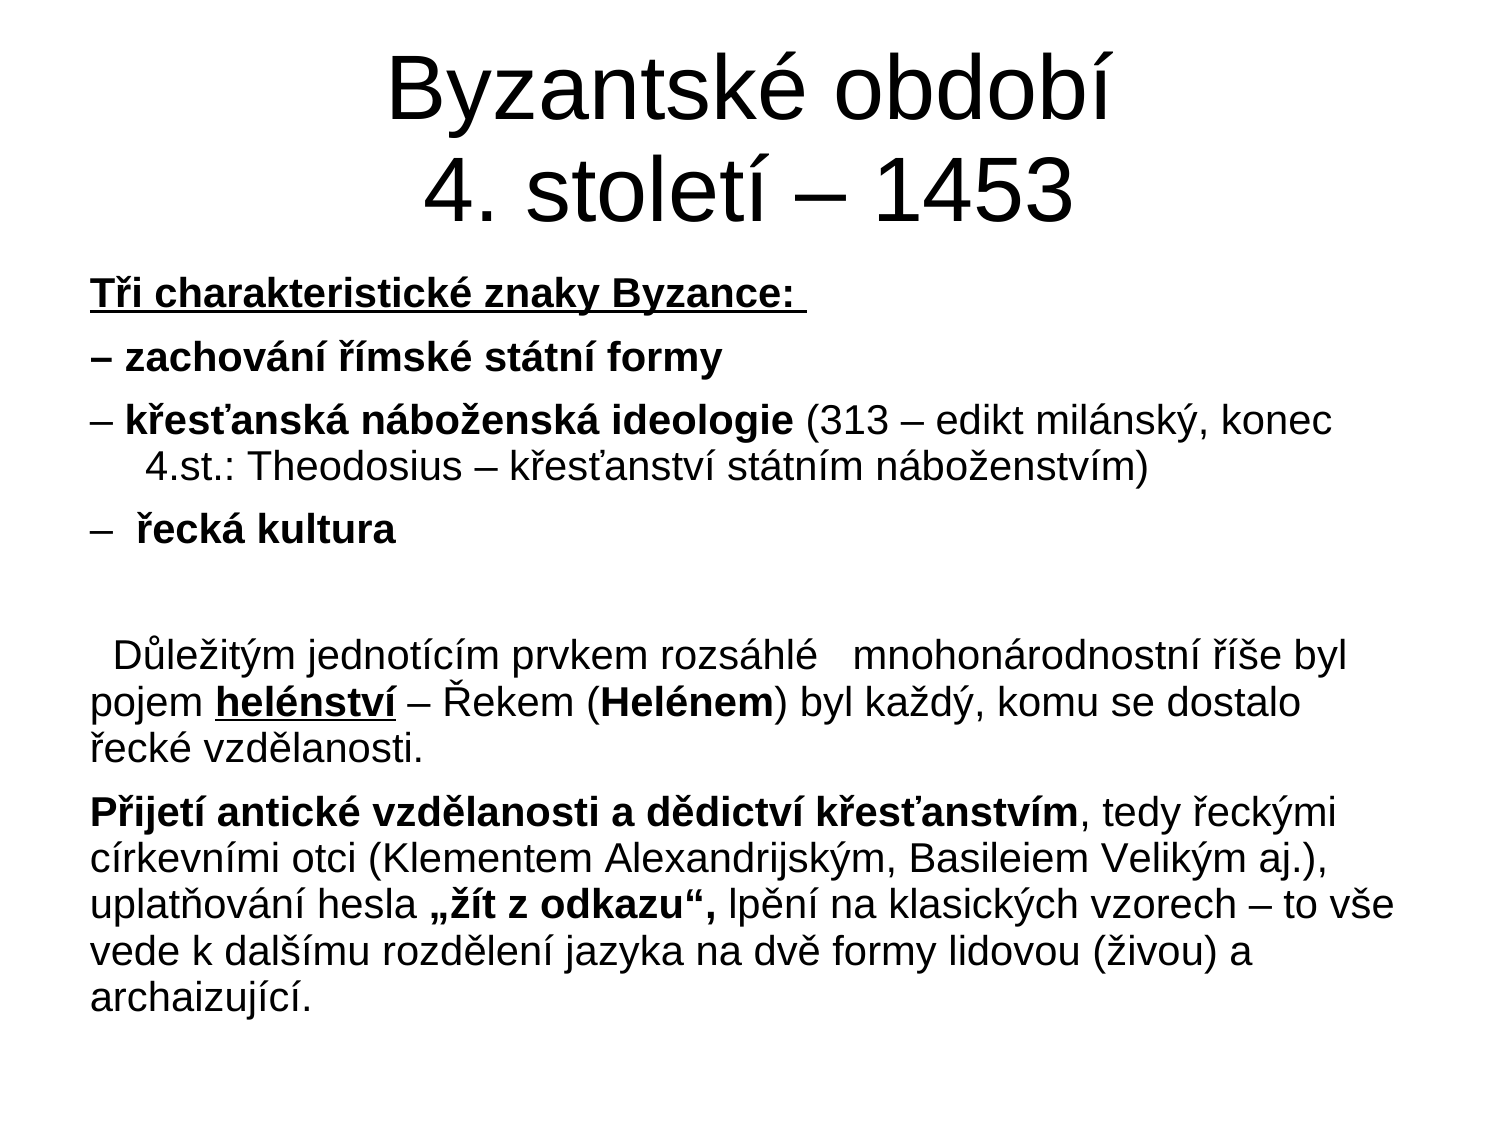

# Byzantské období 4. století – 1453
Tři charakteristické znaky Byzance:
– zachování římské státní formy
– křesťanská náboženská ideologie (313 – edikt milánský, konec 4.st.: Theodosius – křesťanství státním náboženstvím)
– řecká kultura
 Důležitým jednotícím prvkem rozsáhlé mnohonárodnostní říše byl pojem helénství – Řekem (Helénem) byl každý, komu se dostalo řecké vzdělanosti.
Přijetí antické vzdělanosti a dědictví křesťanstvím, tedy řeckými církevními otci (Klementem Alexandrijským, Basileiem Velikým aj.), uplatňování hesla „žít z odkazu“, lpění na klasických vzorech – to vše vede k dalšímu rozdělení jazyka na dvě formy lidovou (živou) a archaizující.